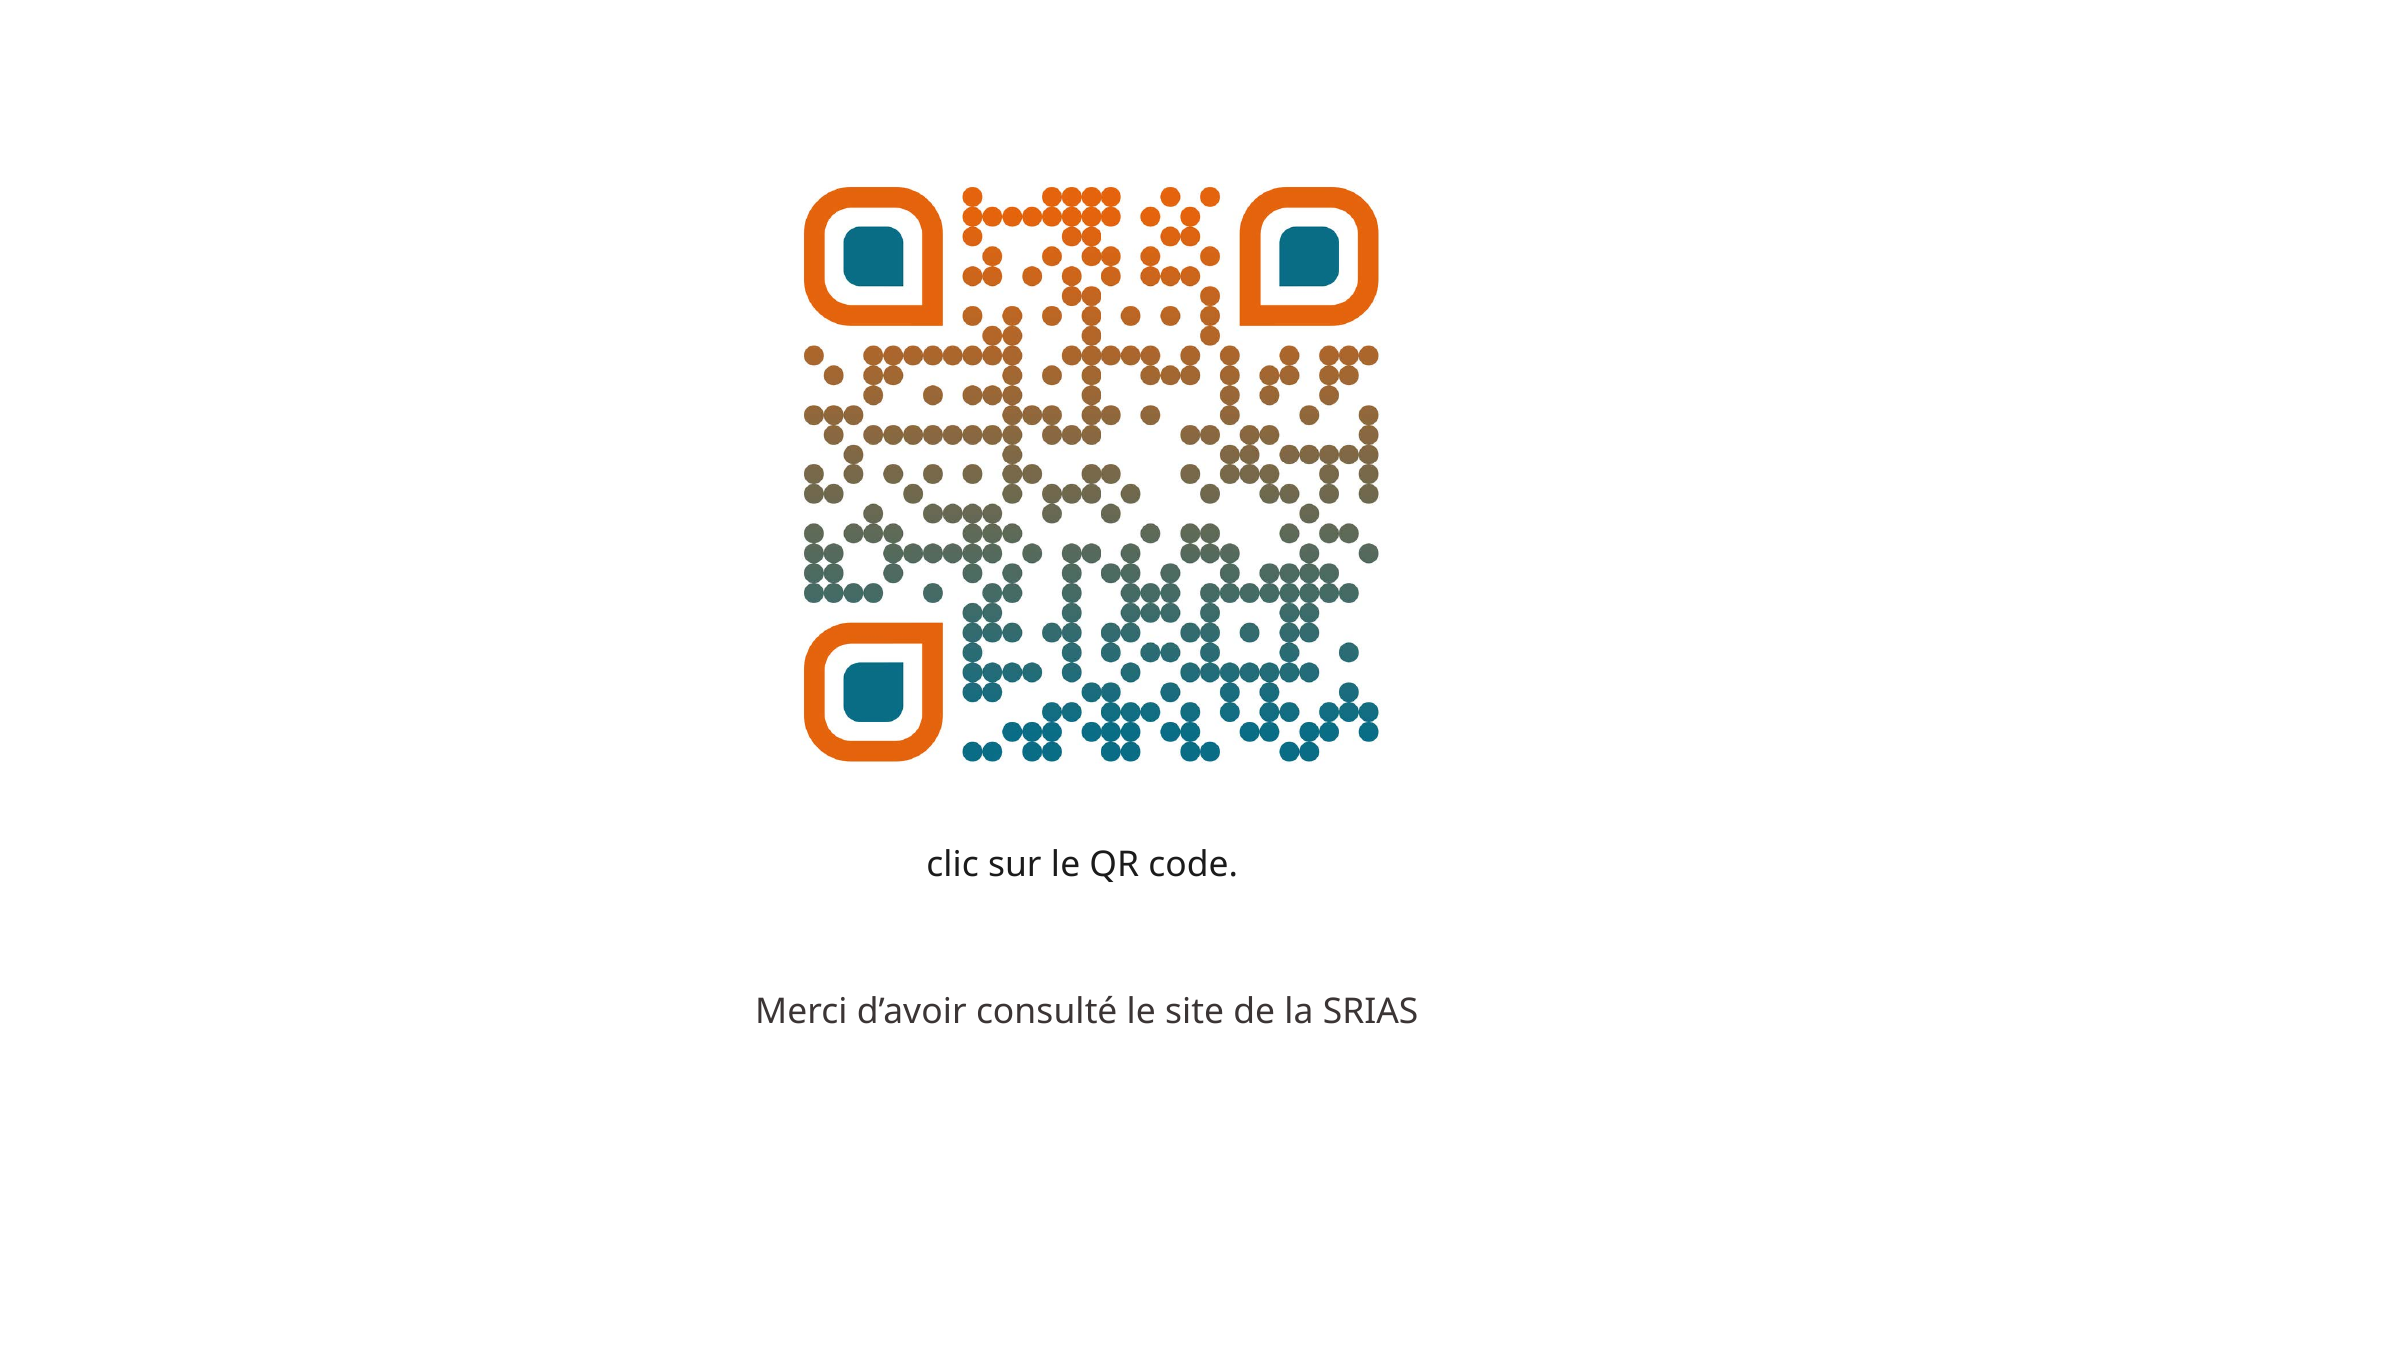

clic sur le QR code.
Merci d’avoir consulté le site de la SRIAS